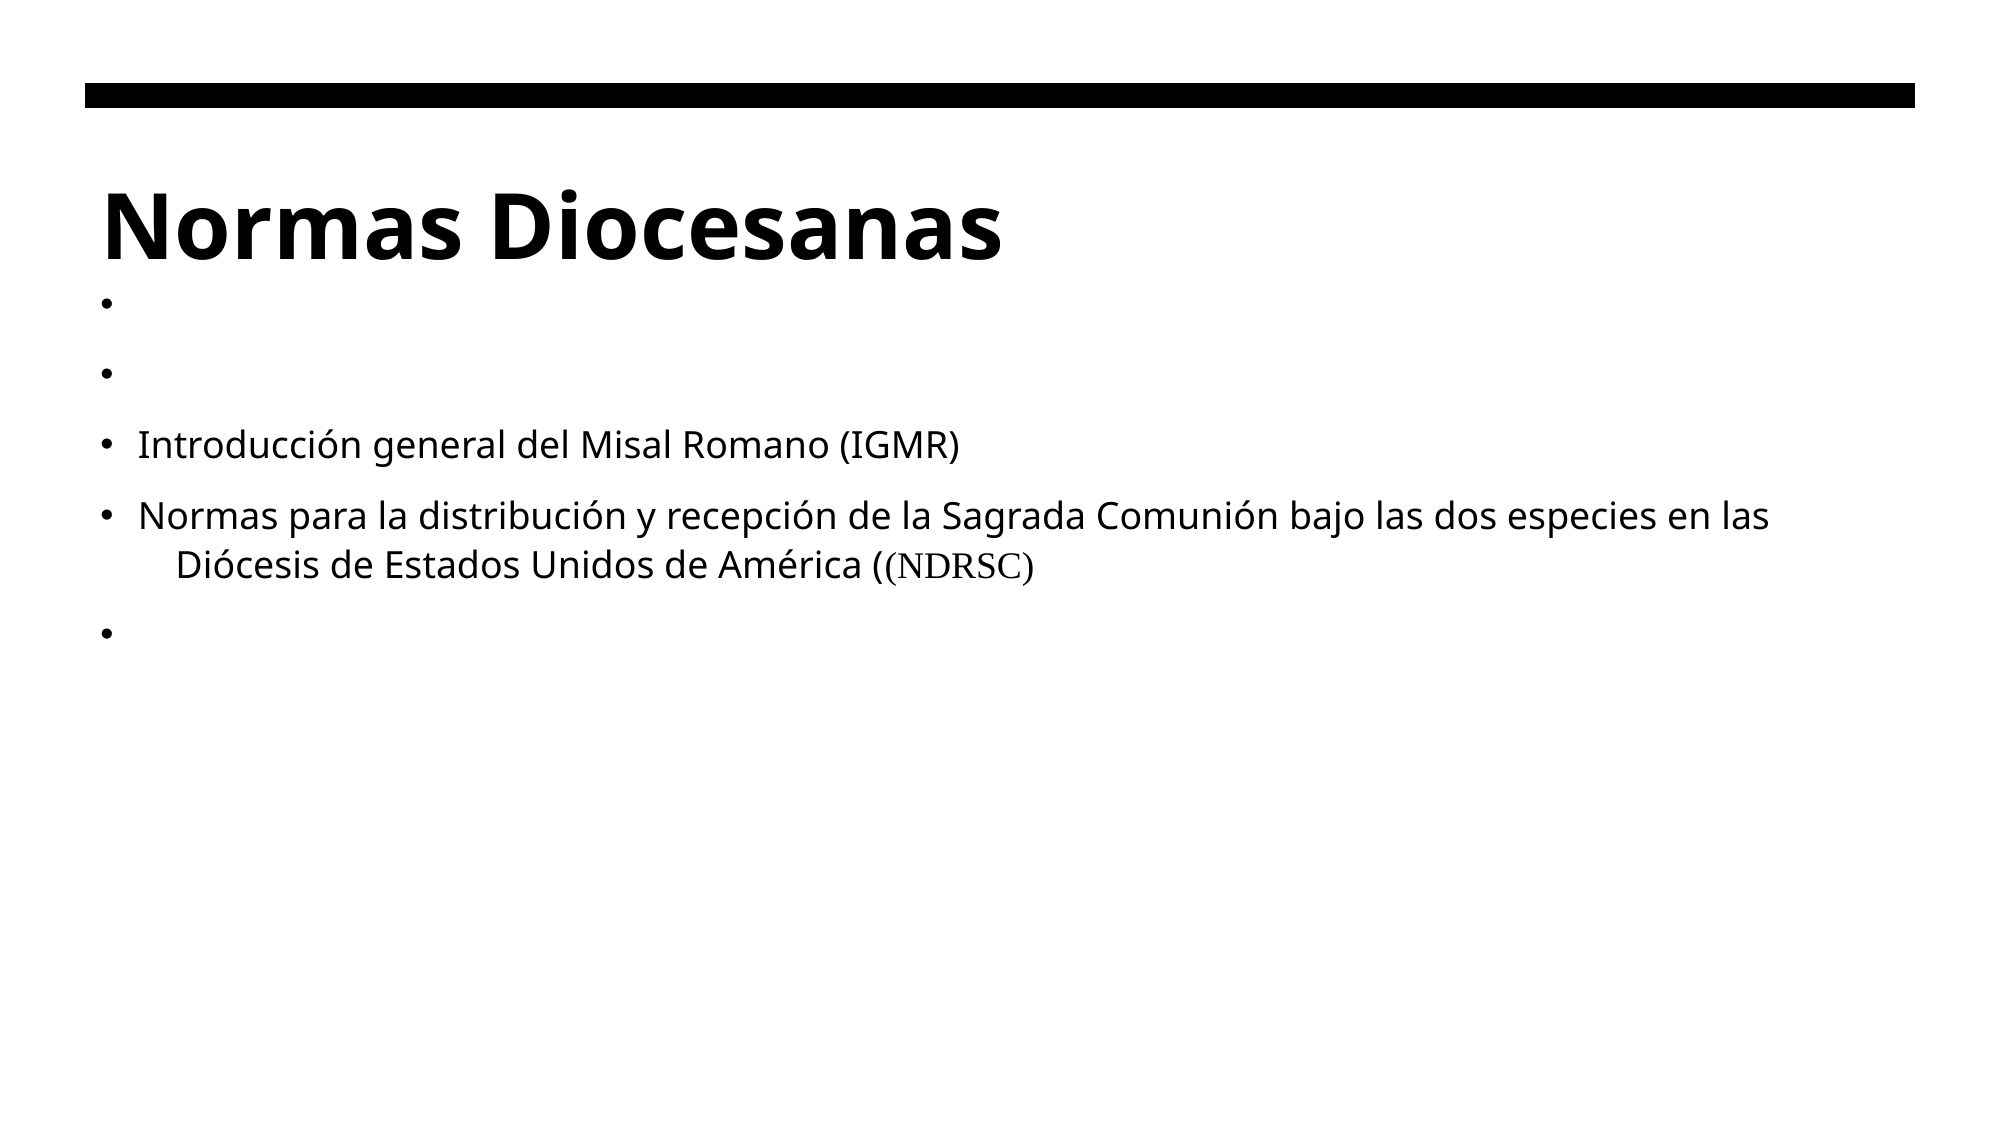

# Normas Diocesanas
Introducción general del Misal Romano (IGMR)
Normas para la distribución y recepción de la Sagrada Comunión bajo las dos especies en las Diócesis de Estados Unidos de América ((NDRSC)